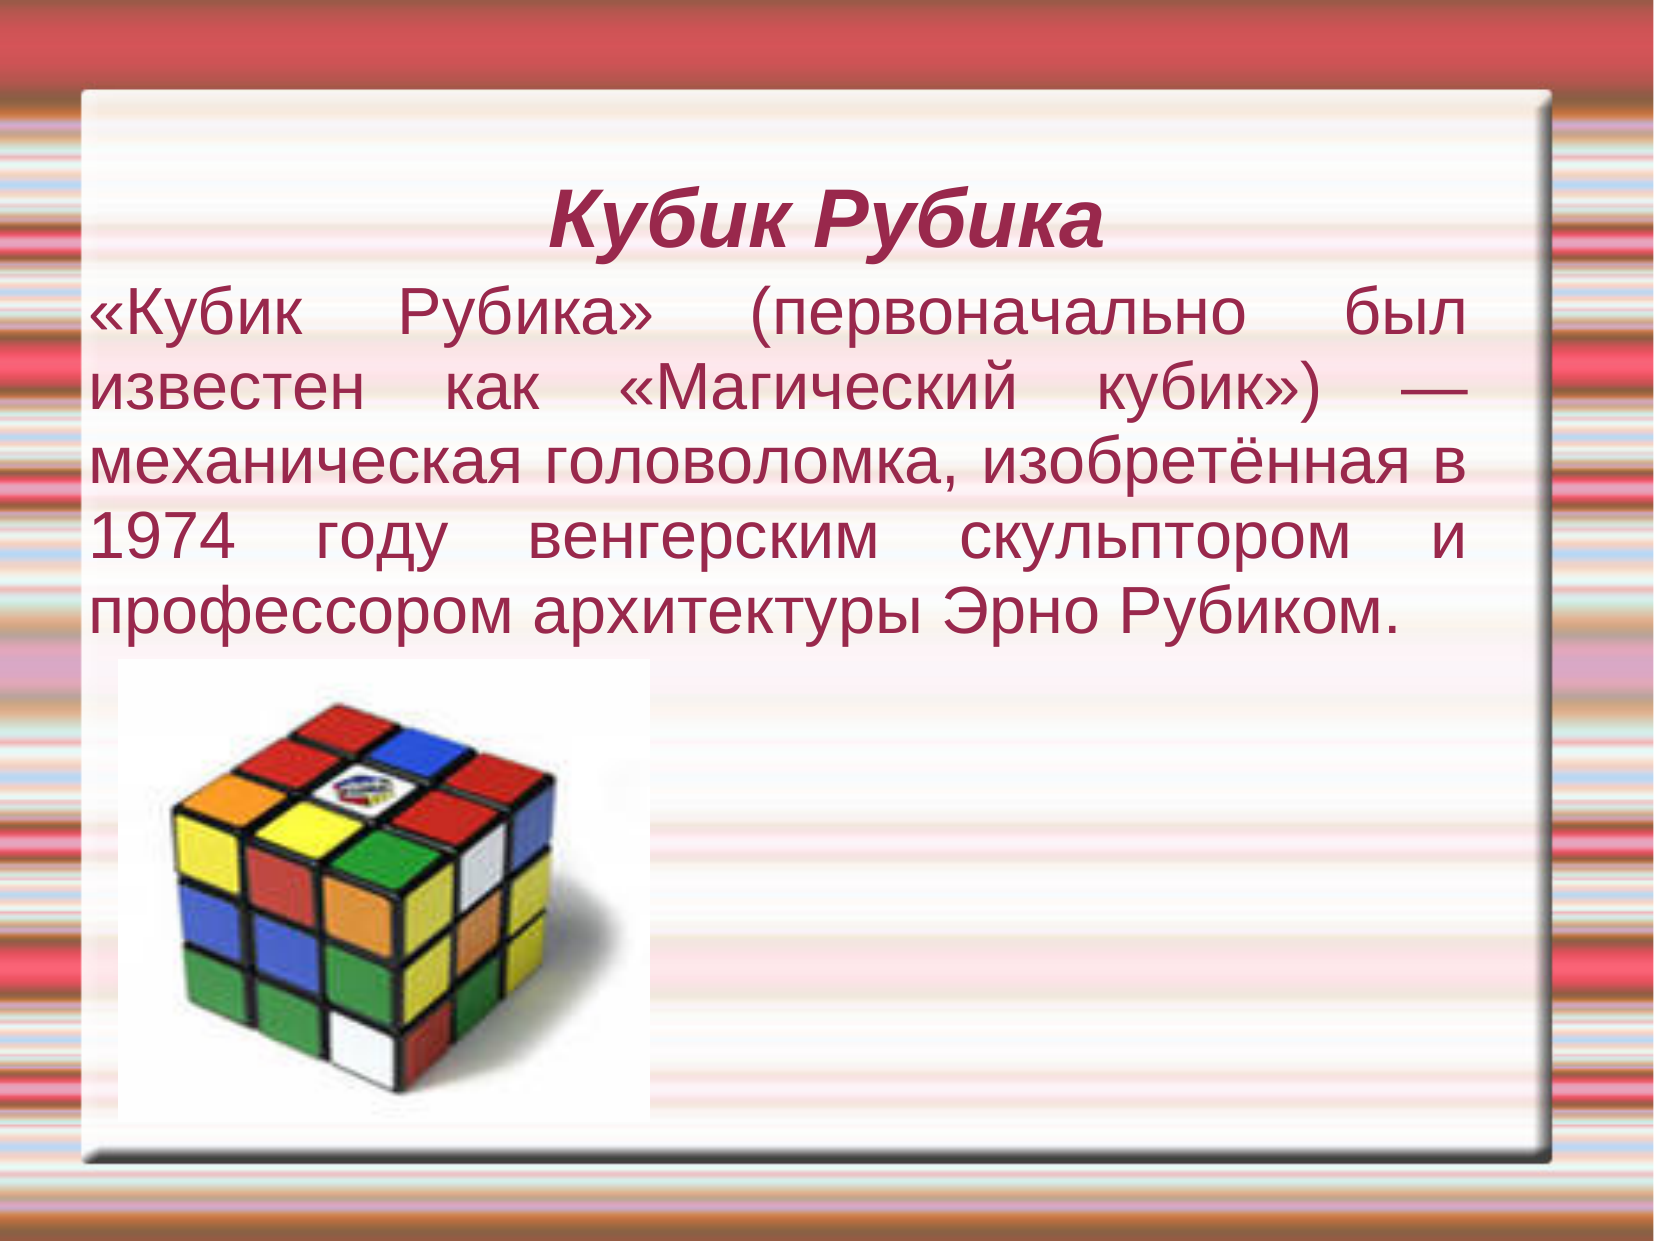

«Кубик Рубика» (первоначально был известен как «Магический кубик») — механическая головоломка, изобретённая в 1974 году венгерским скульптором и профессором архитектуры Эрно Рубиком.
# Кубик Рубика